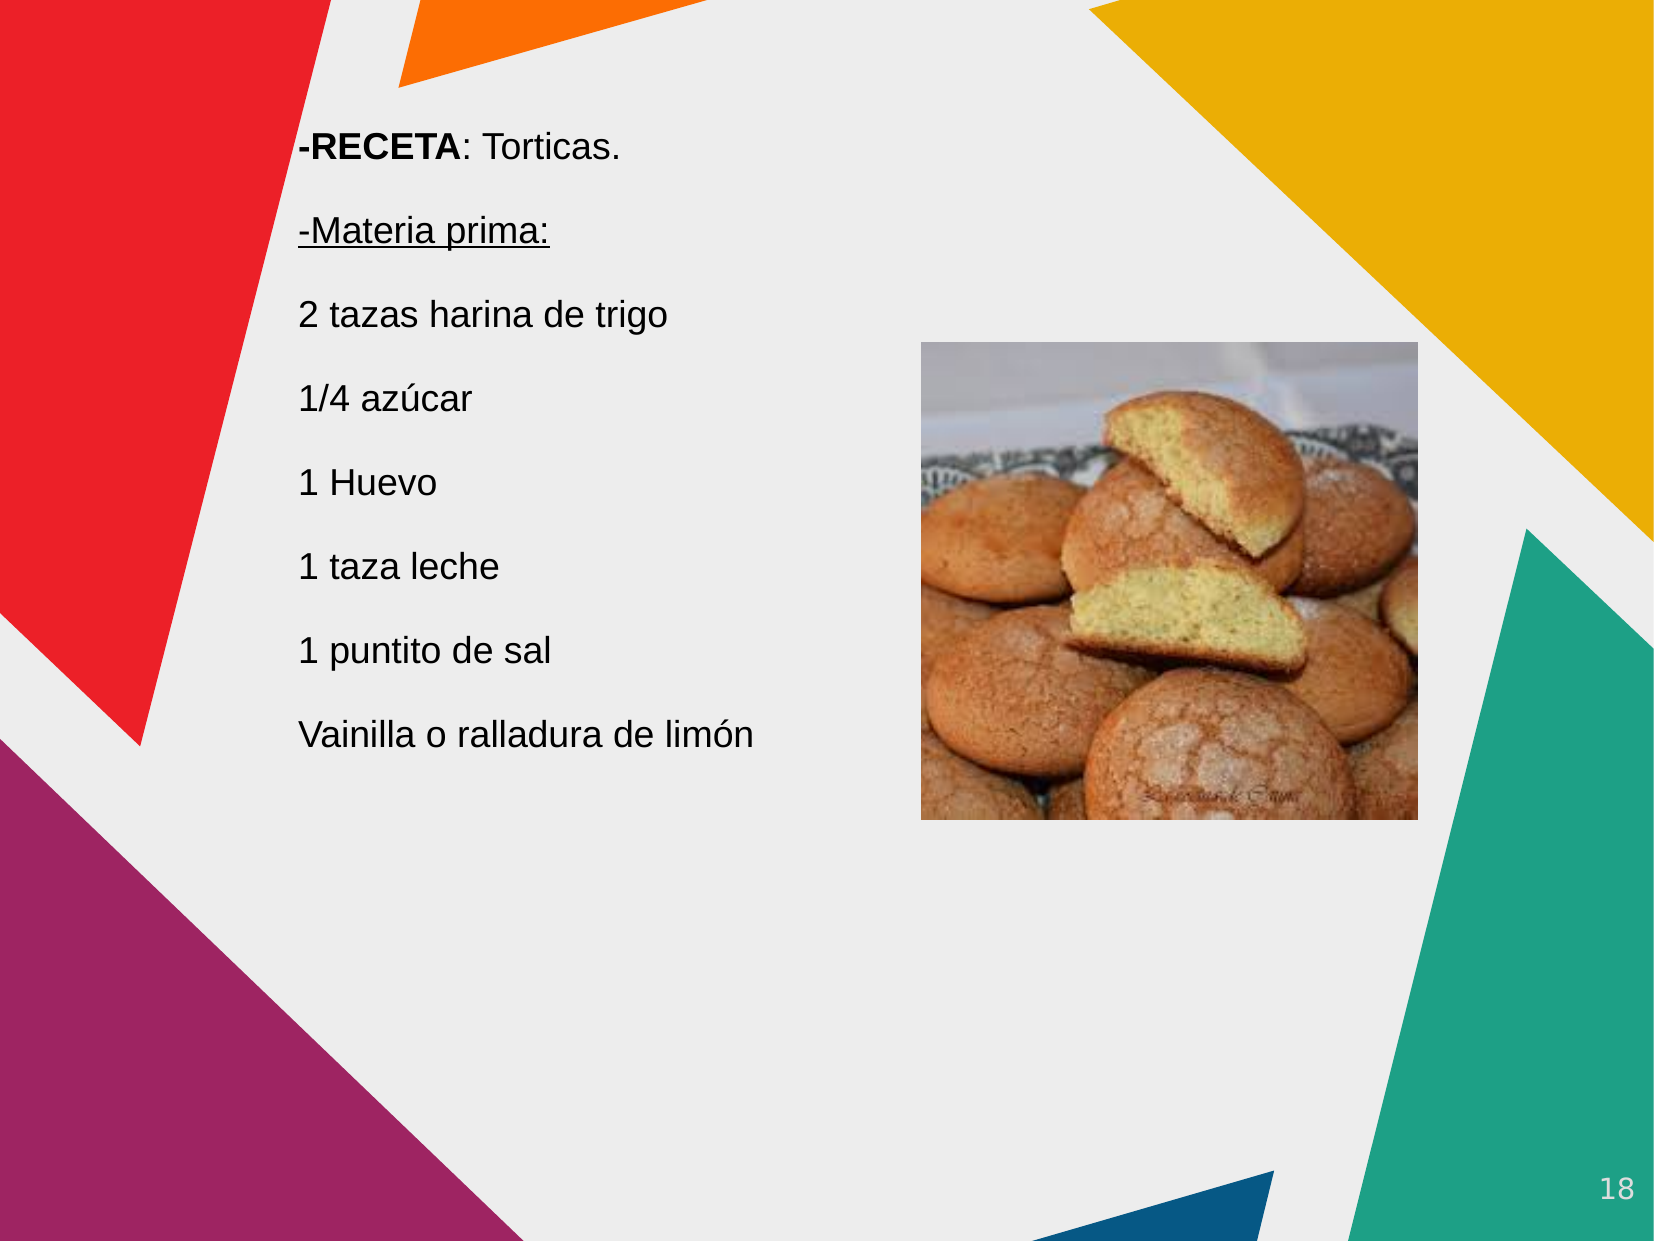

-RECETA: Torticas.
-Materia prima:
2 tazas harina de trigo
1/4 azúcar
1 Huevo
1 taza leche
1 puntito de sal
Vainilla o ralladura de limón
18